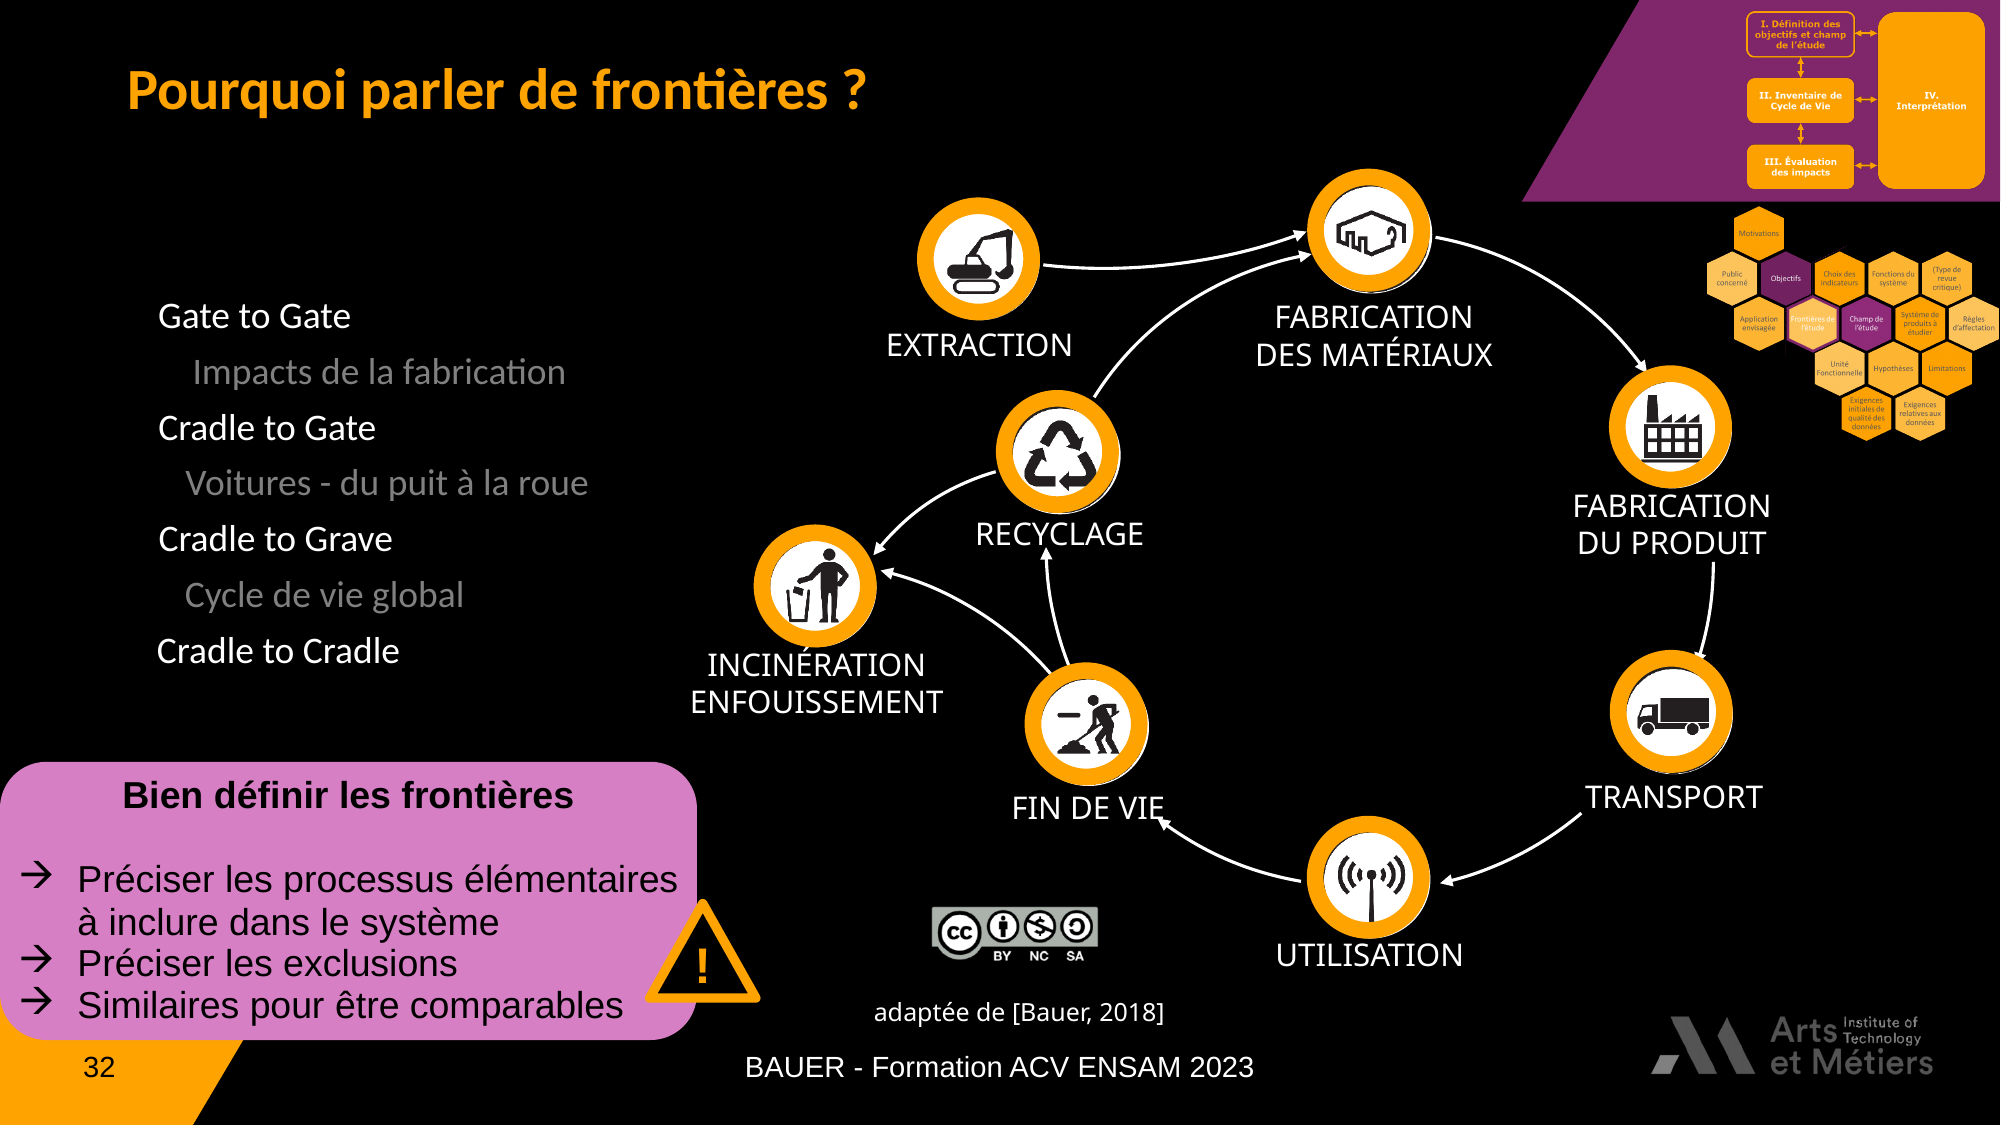

# Pourquoi parler de frontières ?
Recyclage
Fabrication des matériaux
Extraction
Gate to Gate
Impacts de la fabrication
Fabrication du produit
Cradle to Gate
Incinération Enfouissement
Voitures - du puit à la roue
Cradle to Grave
Cycle de vie global
Cradle to Cradle
Transport
Fin de Vie
Bien définir les frontières
Préciser les processus élémentaires
à inclure dans le système
Préciser les exclusions
Similaires pour être comparables
Utilisation
!
adaptée de [Bauer, 2018]